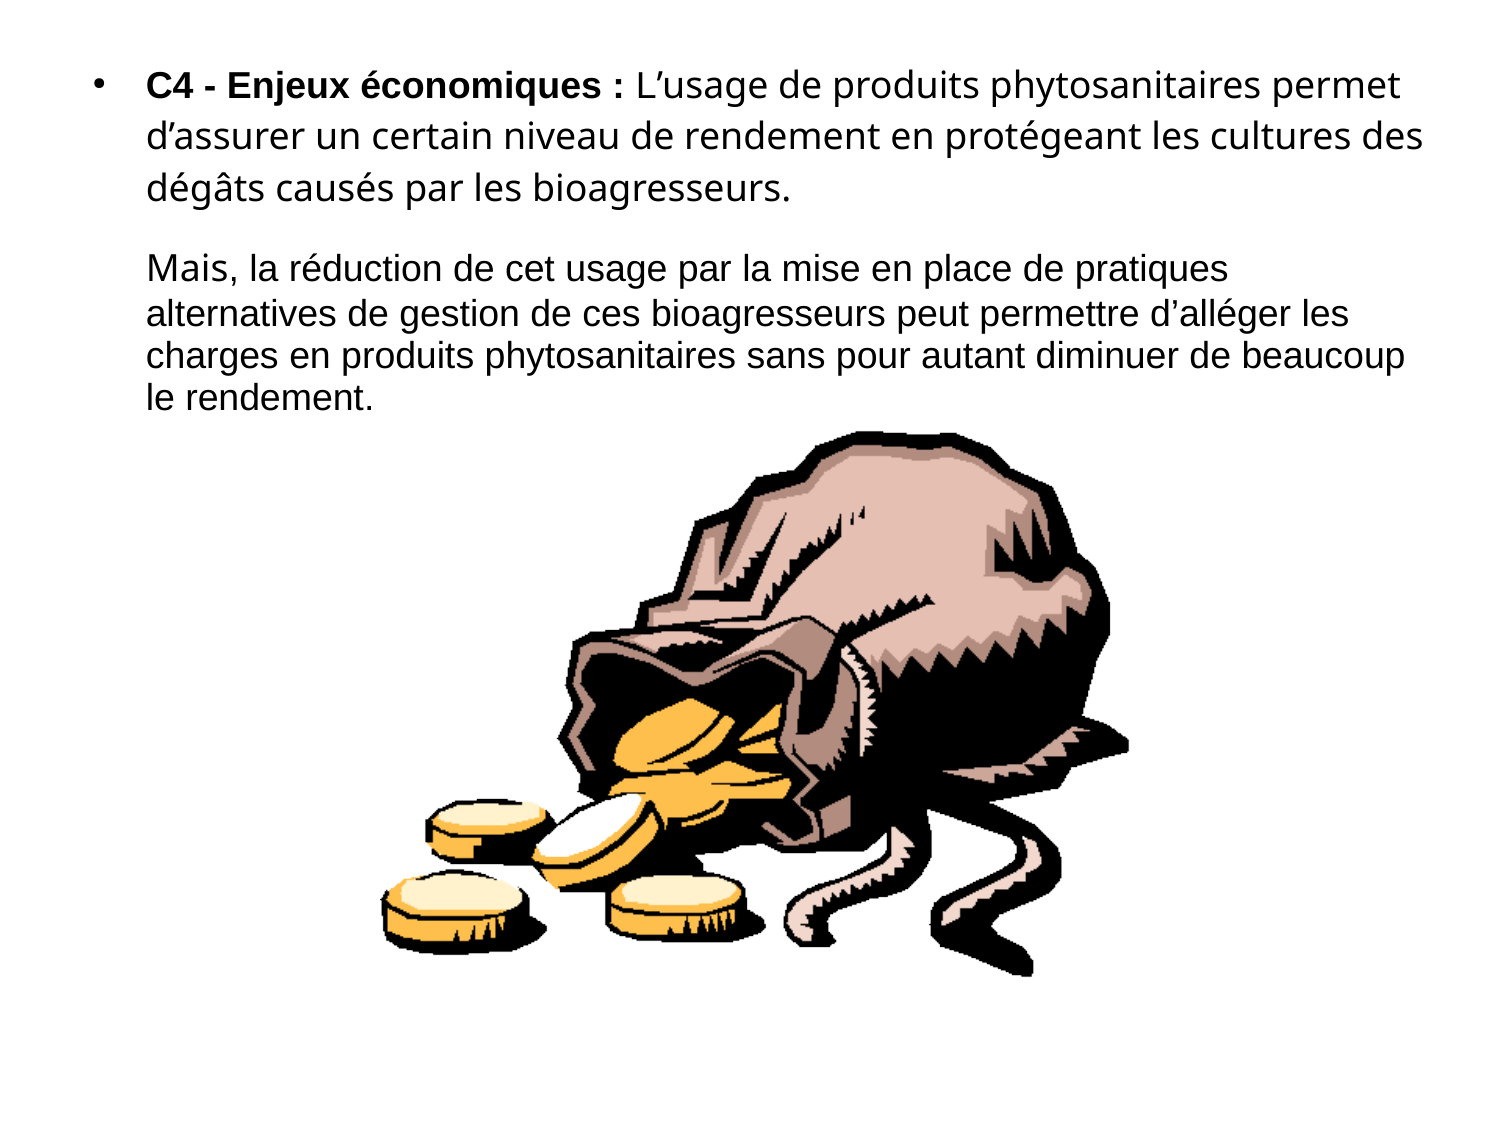

# C4 - Enjeux économiques : L’usage de produits phytosanitaires permet d’assurer un certain niveau de rendement en protégeant les cultures des dégâts causés par les bioagresseurs.
Mais, la réduction de cet usage par la mise en place de pratiques alternatives de gestion de ces bioagresseurs peut permettre d’alléger les charges en produits phytosanitaires sans pour autant diminuer de beaucoup le rendement.